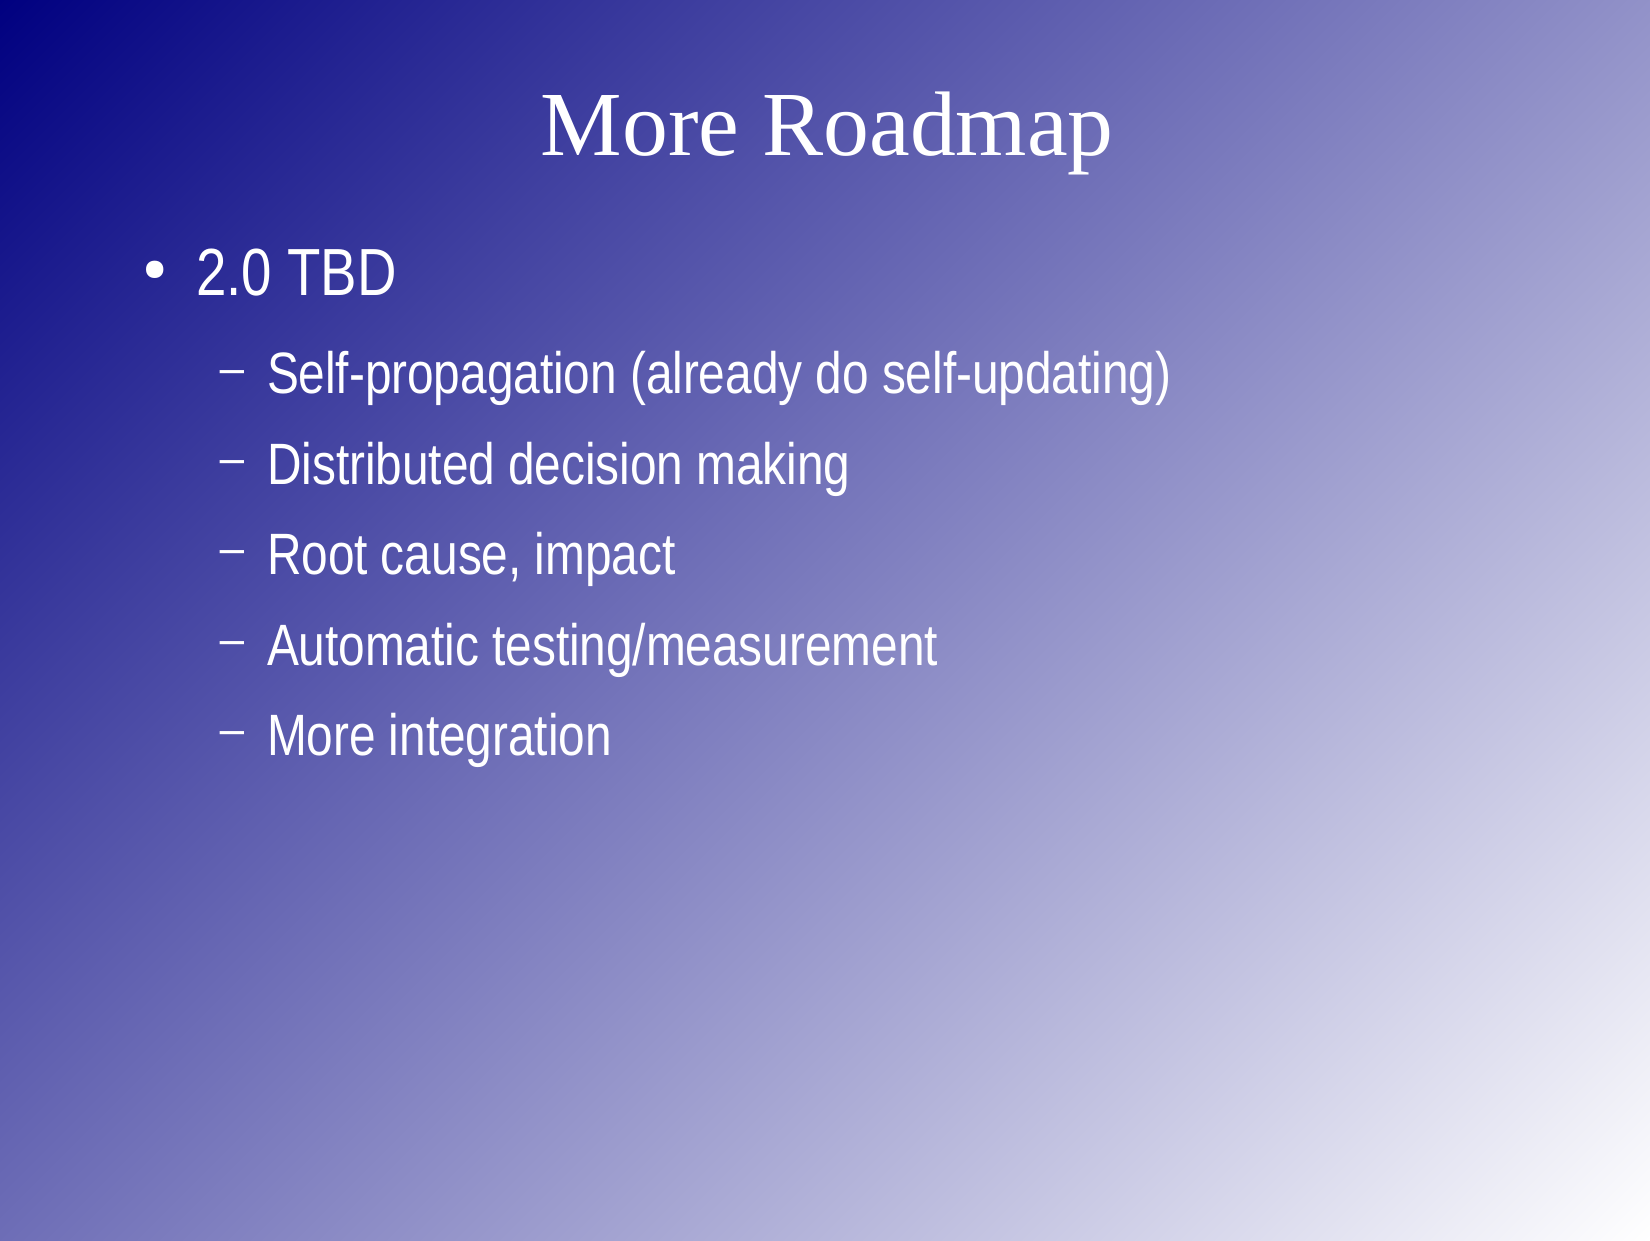

# More Roadmap
2.0 TBD
Self-propagation (already do self-updating)
Distributed decision making
Root cause, impact
Automatic testing/measurement
More integration